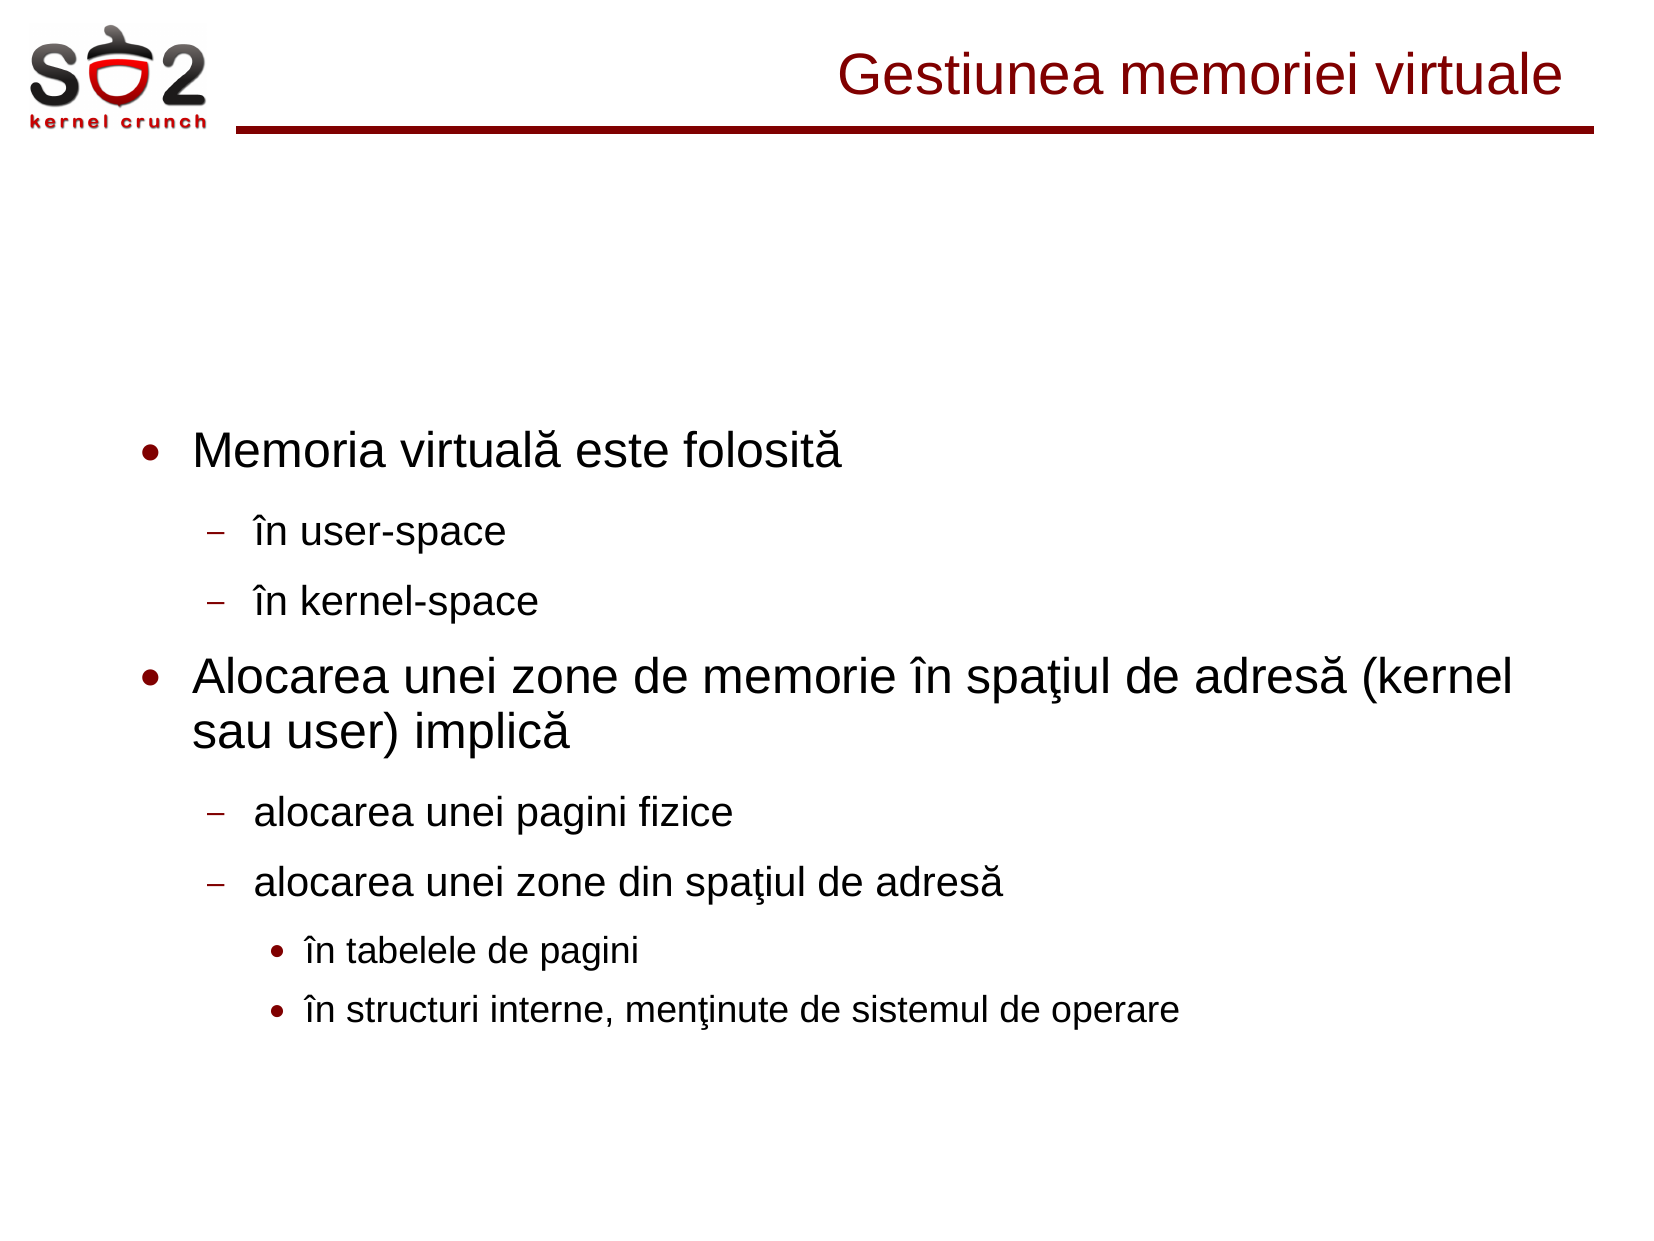

# Gestiunea memoriei virtuale
Memoria virtuală este folosită
în user-space
în kernel-space
Alocarea unei zone de memorie în spaţiul de adresă (kernel sau user) implică
alocarea unei pagini fizice
alocarea unei zone din spaţiul de adresă
în tabelele de pagini
în structuri interne, menţinute de sistemul de operare